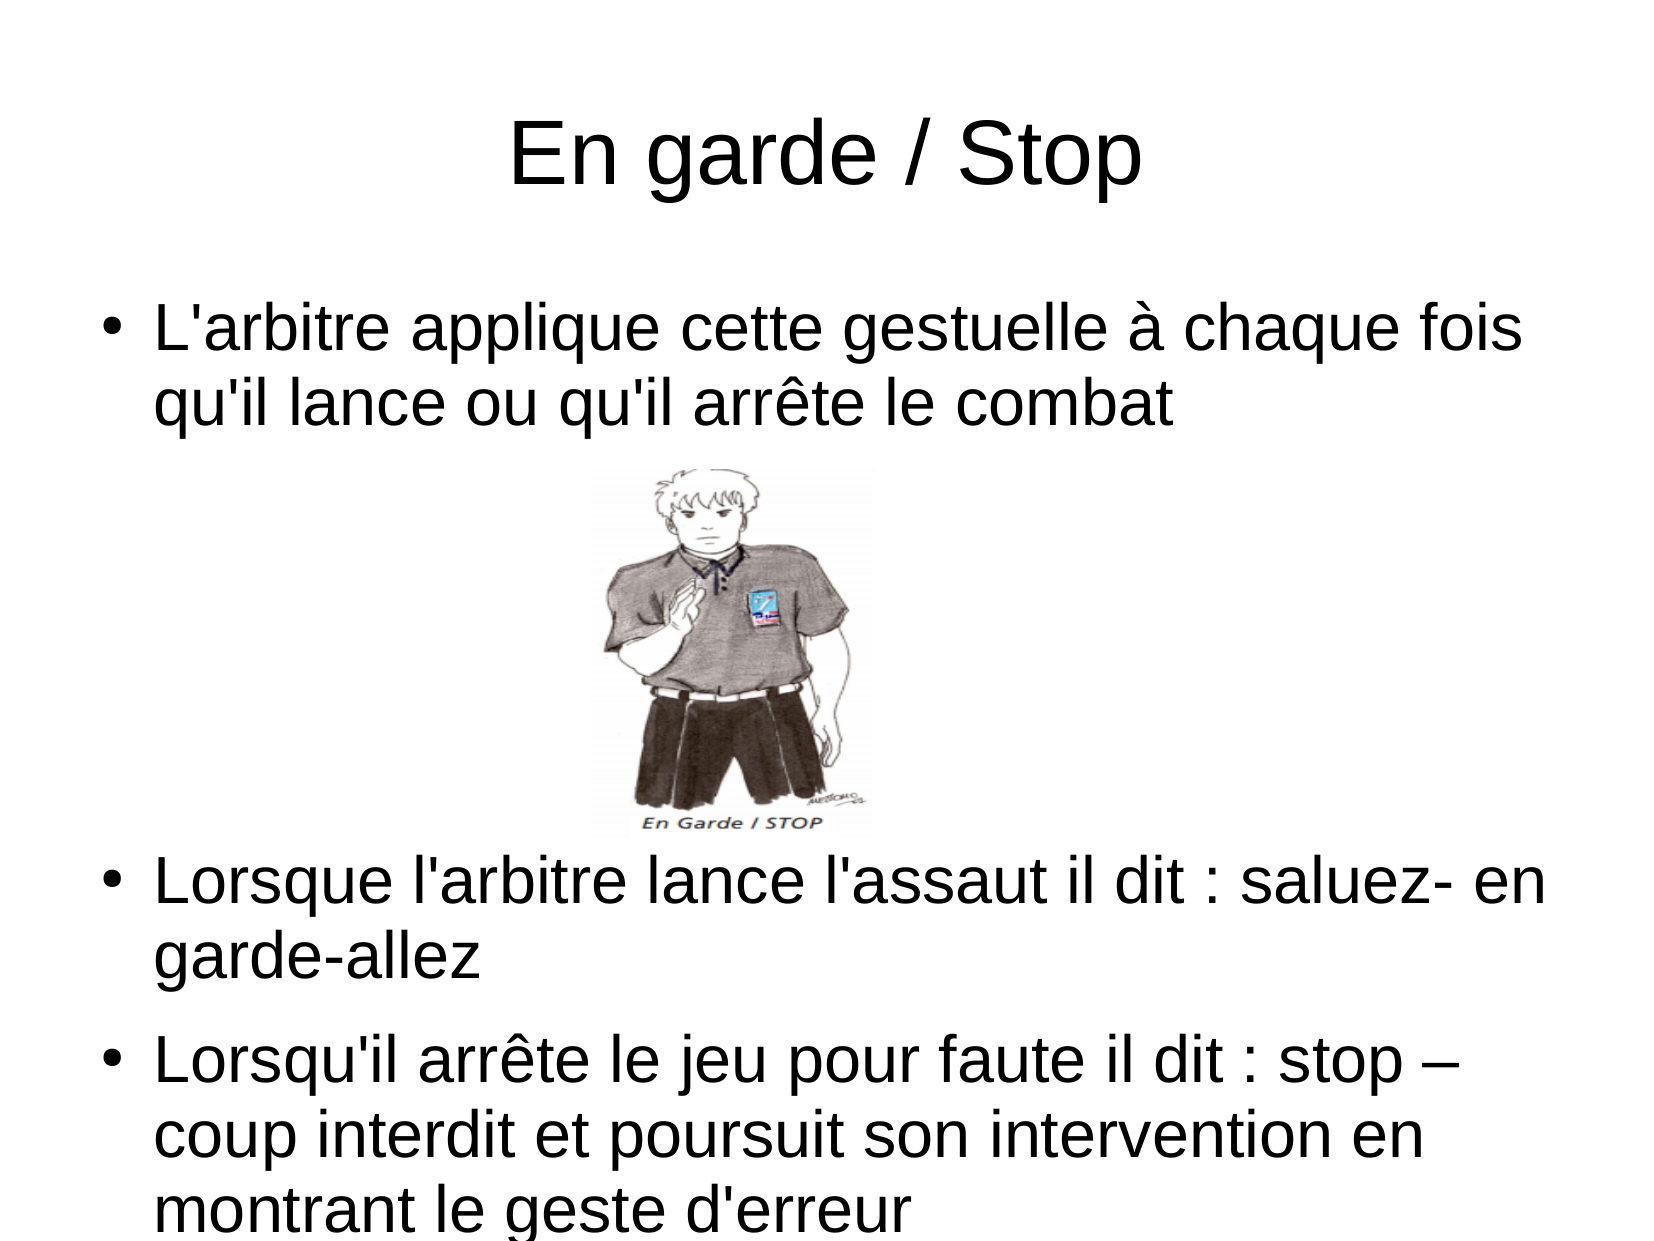

# En garde / Stop
L'arbitre applique cette gestuelle à chaque fois qu'il lance ou qu'il arrête le combat
Lorsque l'arbitre lance l'assaut il dit : saluez- en garde-allez
Lorsqu'il arrête le jeu pour faute il dit : stop – coup interdit et poursuit son intervention en montrant le geste d'erreur